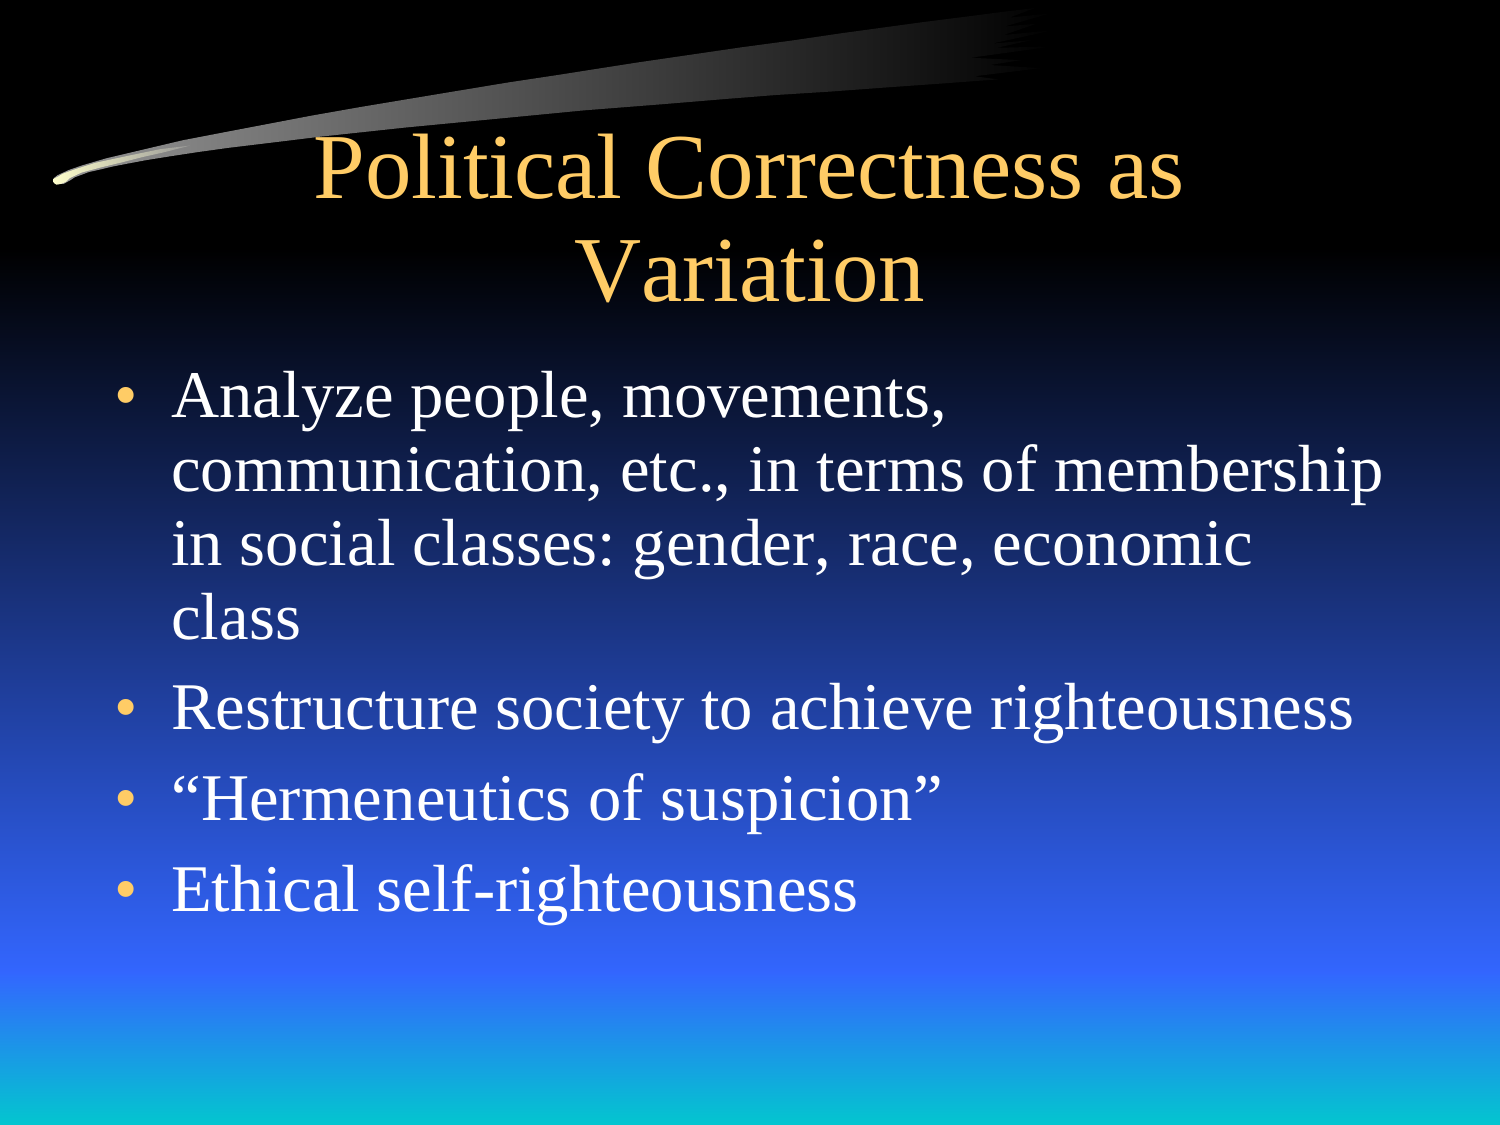

# Political Correctness as Variation
Analyze people, movements, communication, etc., in terms of membership in social classes: gender, race, economic class
Restructure society to achieve righteousness
“Hermeneutics of suspicion”
Ethical self-righteousness